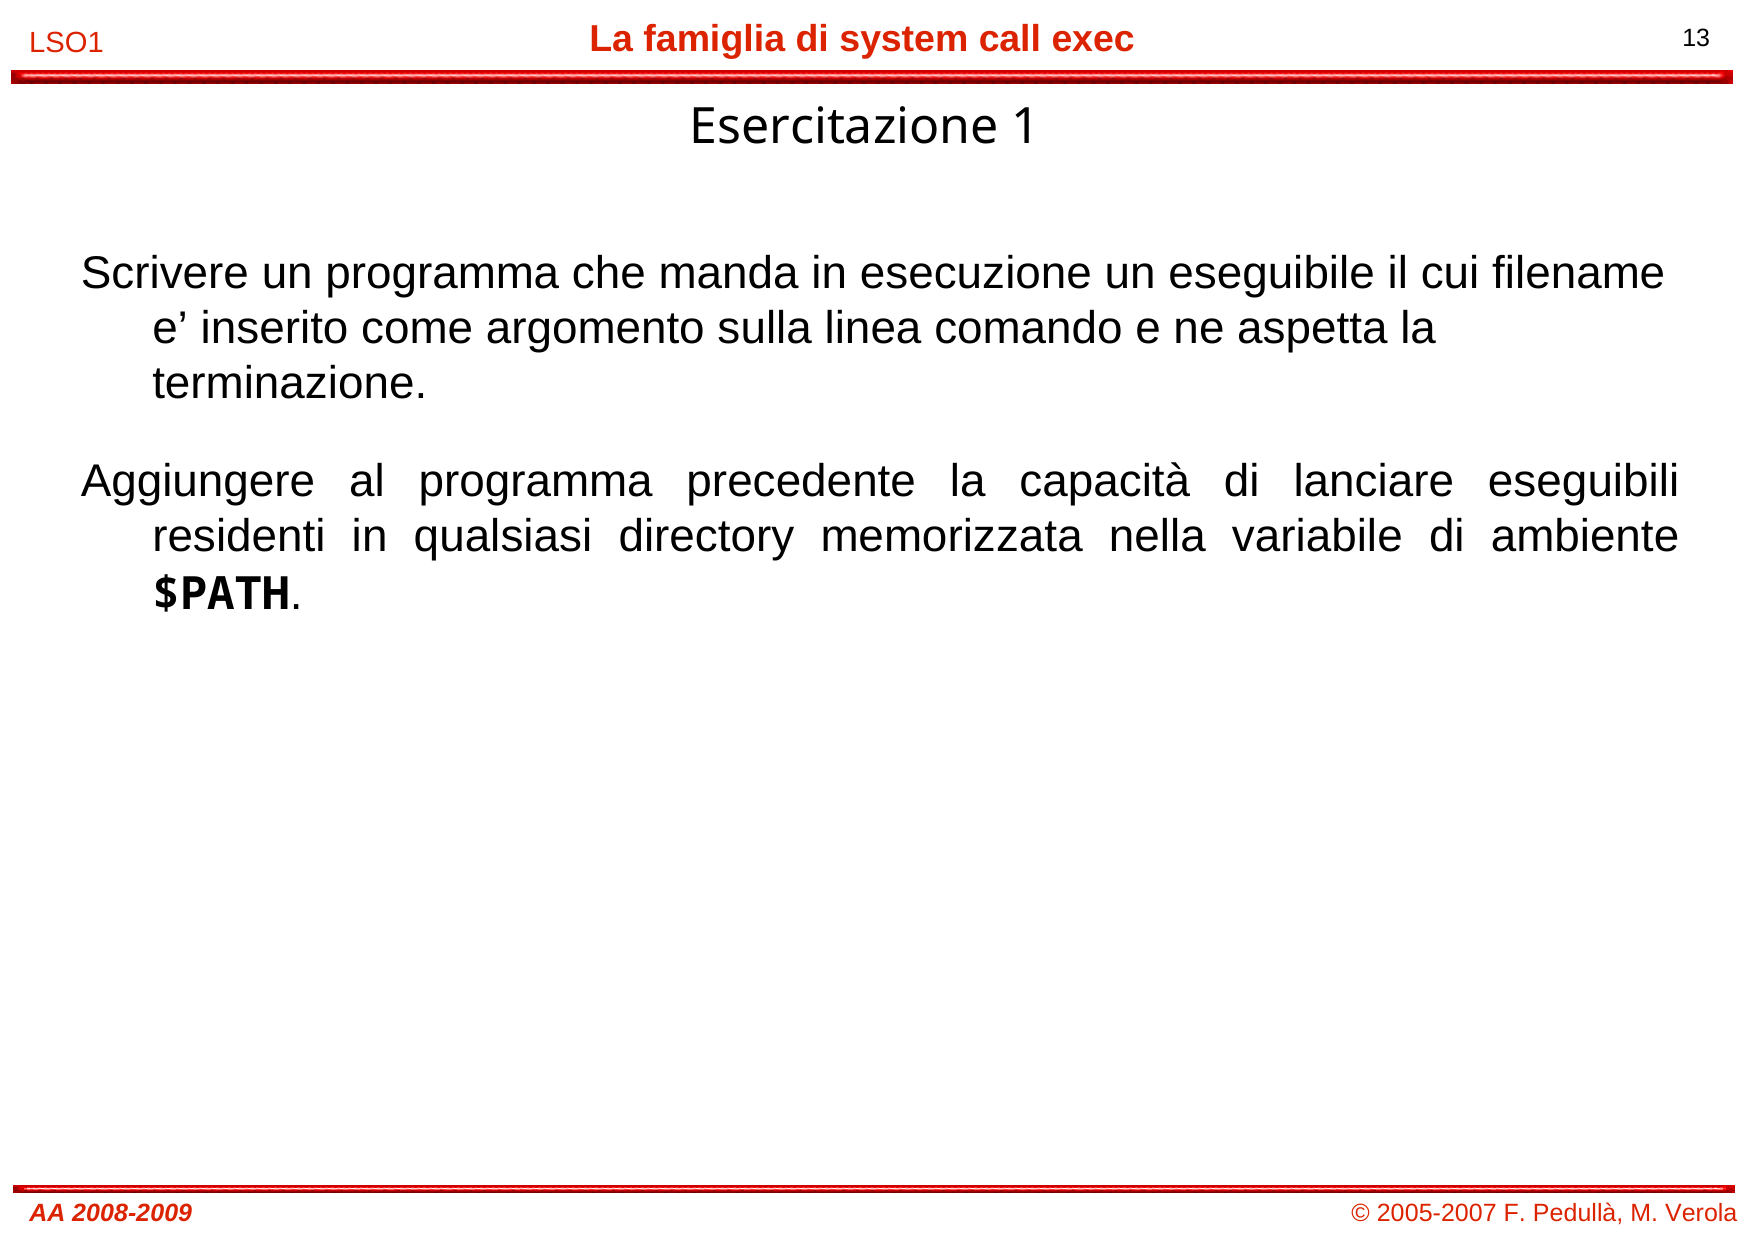

Esercitazione 1
# Scrivere un programma che manda in esecuzione un eseguibile il cui filename e’ inserito come argomento sulla linea comando e ne aspetta la terminazione.
Aggiungere al programma precedente la capacità di lanciare eseguibili residenti in qualsiasi directory memorizzata nella variabile di ambiente $PATH.